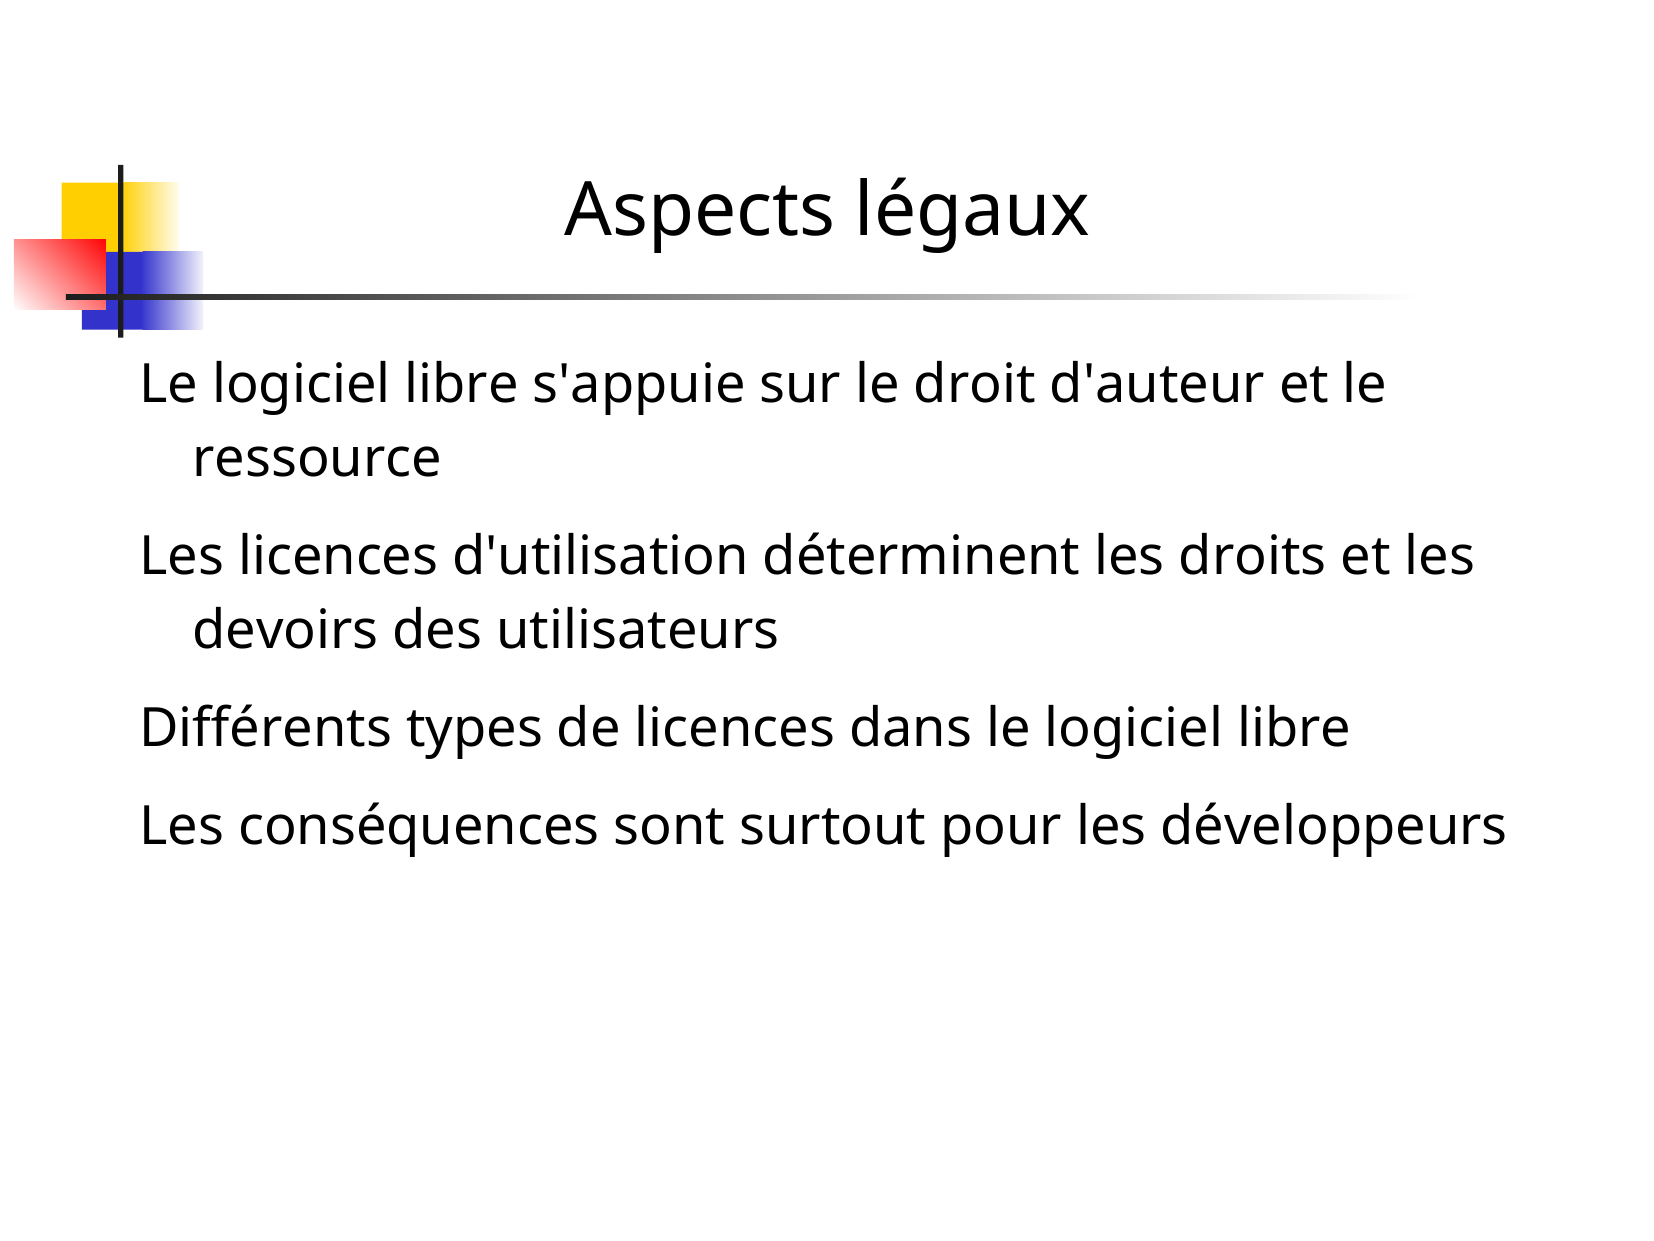

# Aspects légaux
Le logiciel libre s'appuie sur le droit d'auteur et le ressource
Les licences d'utilisation déterminent les droits et les devoirs des utilisateurs
Différents types de licences dans le logiciel libre
Les conséquences sont surtout pour les développeurs